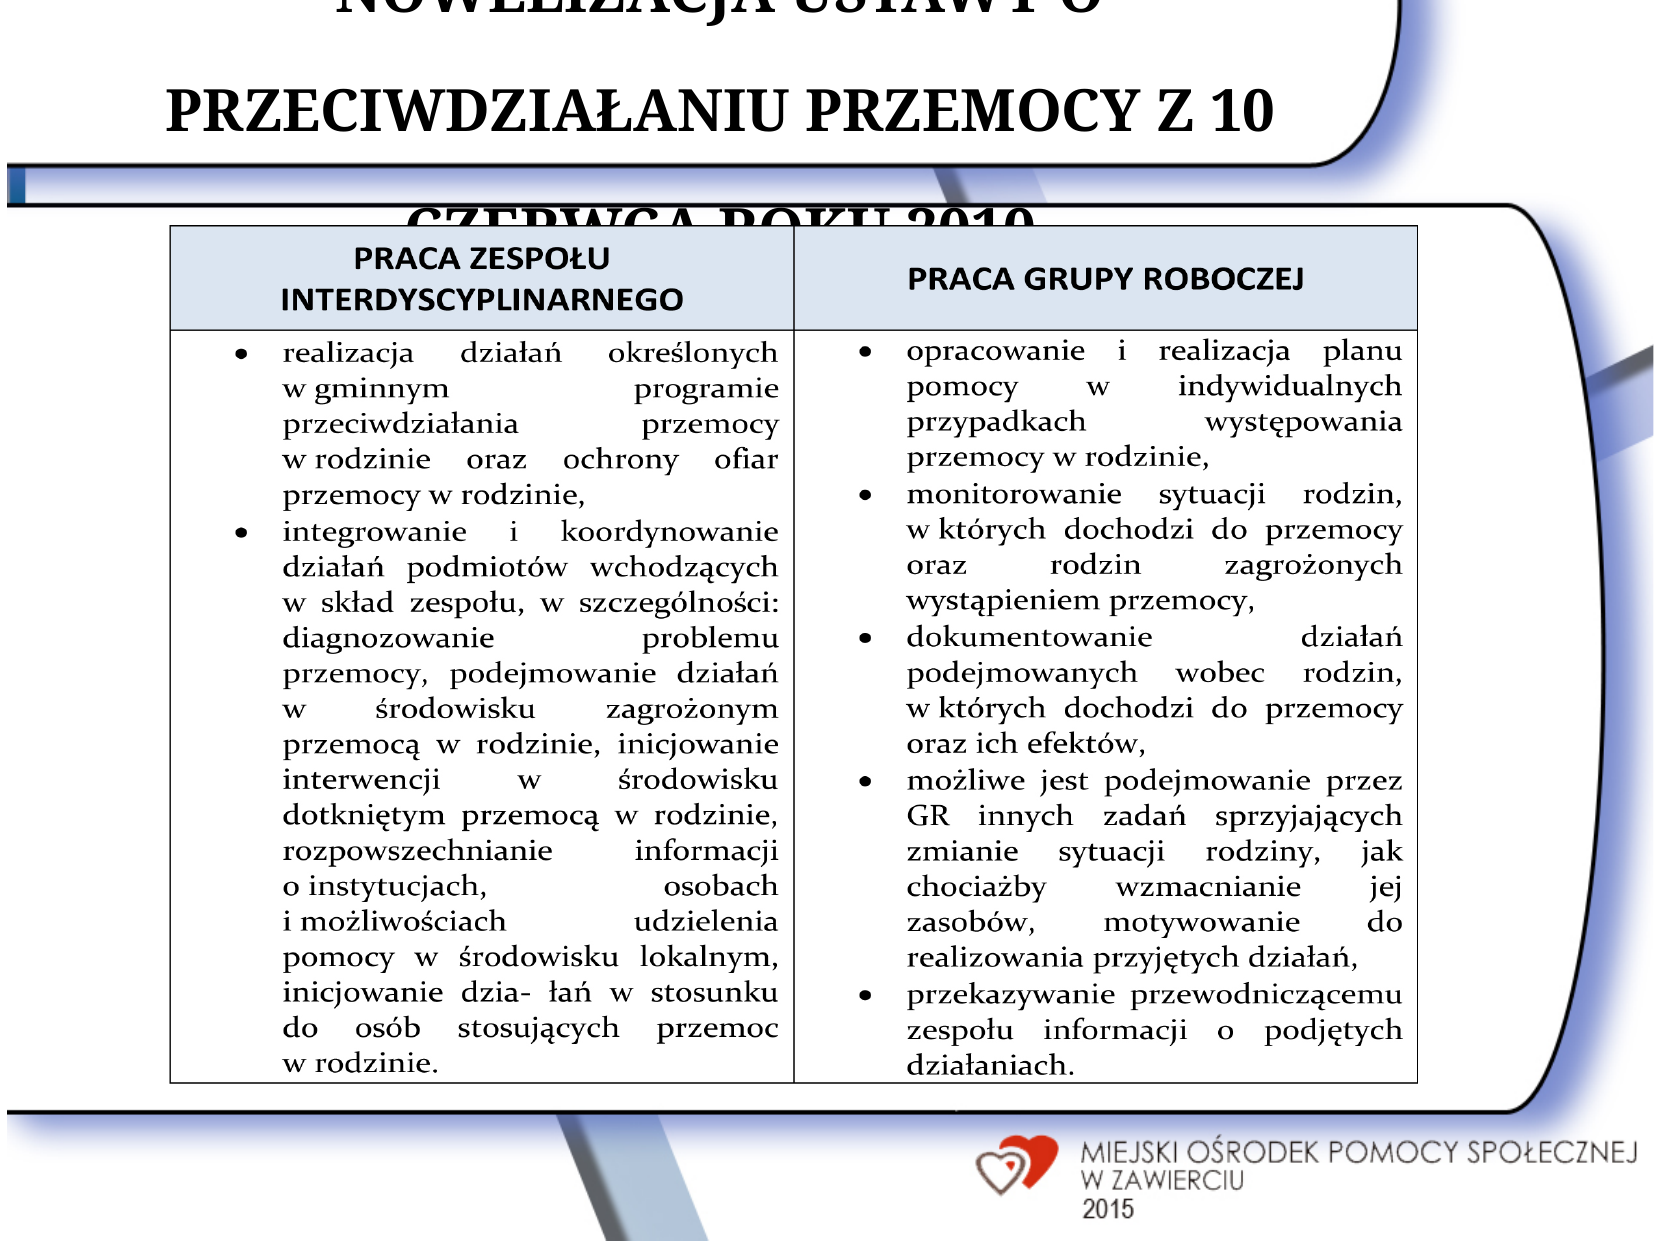

# NOWELIZACJA USTAWY O PRZECIWDZIAŁANIU PRZEMOCY Z 10 CZERWCA ROKU 2010